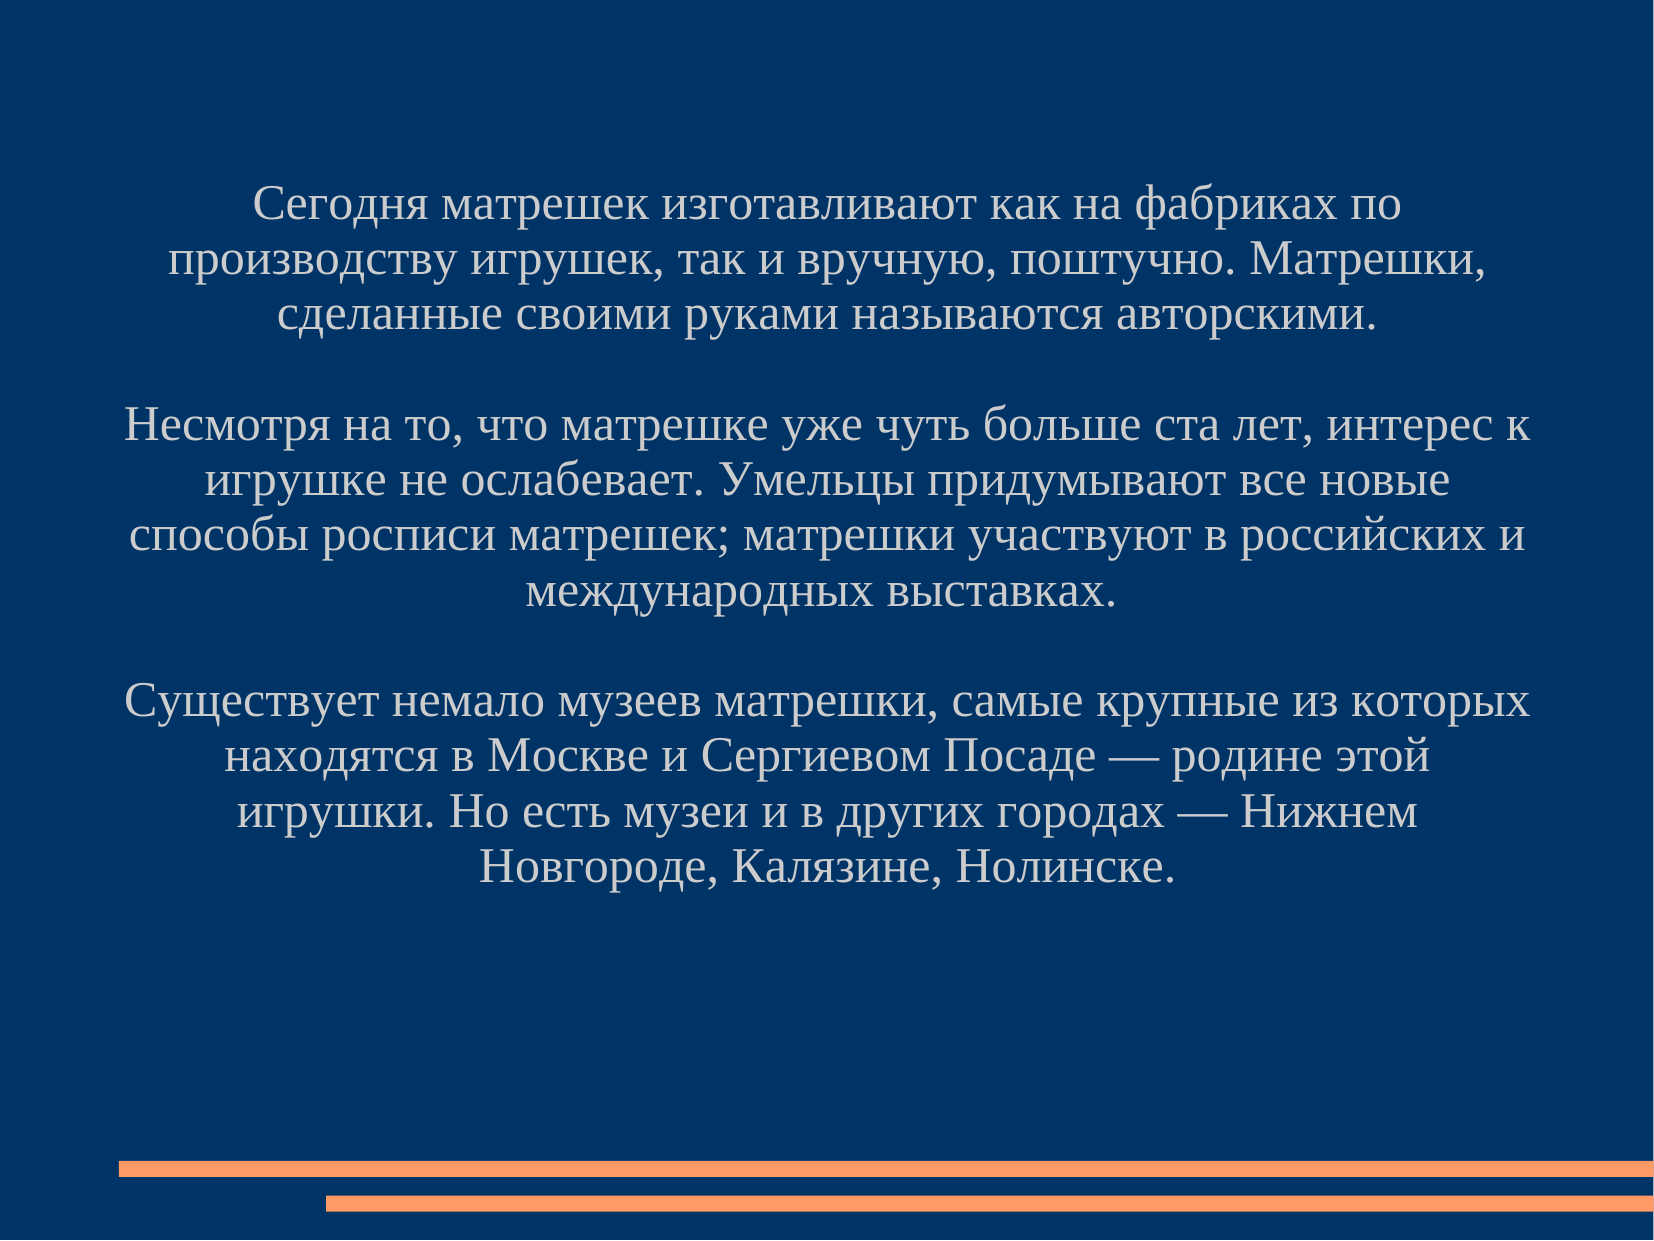

# Сегодня матрешек изготавливают как на фабриках по производству игрушек, так и вручную, поштучно. Матрешки, сделанные своими руками называются авторскими.
Несмотря на то, что матрешке уже чуть больше ста лет, интерес к игрушке не ослабевает. Умельцы придумывают все новые способы росписи матрешек; матрешки участвуют в российских и международных выставках.
Существует немало музеев матрешки, самые крупные из которых находятся в Москве и Сергиевом Посаде — родине этой игрушки. Но есть музеи и в других городах — Нижнем Новгороде, Калязине, Нолинске.